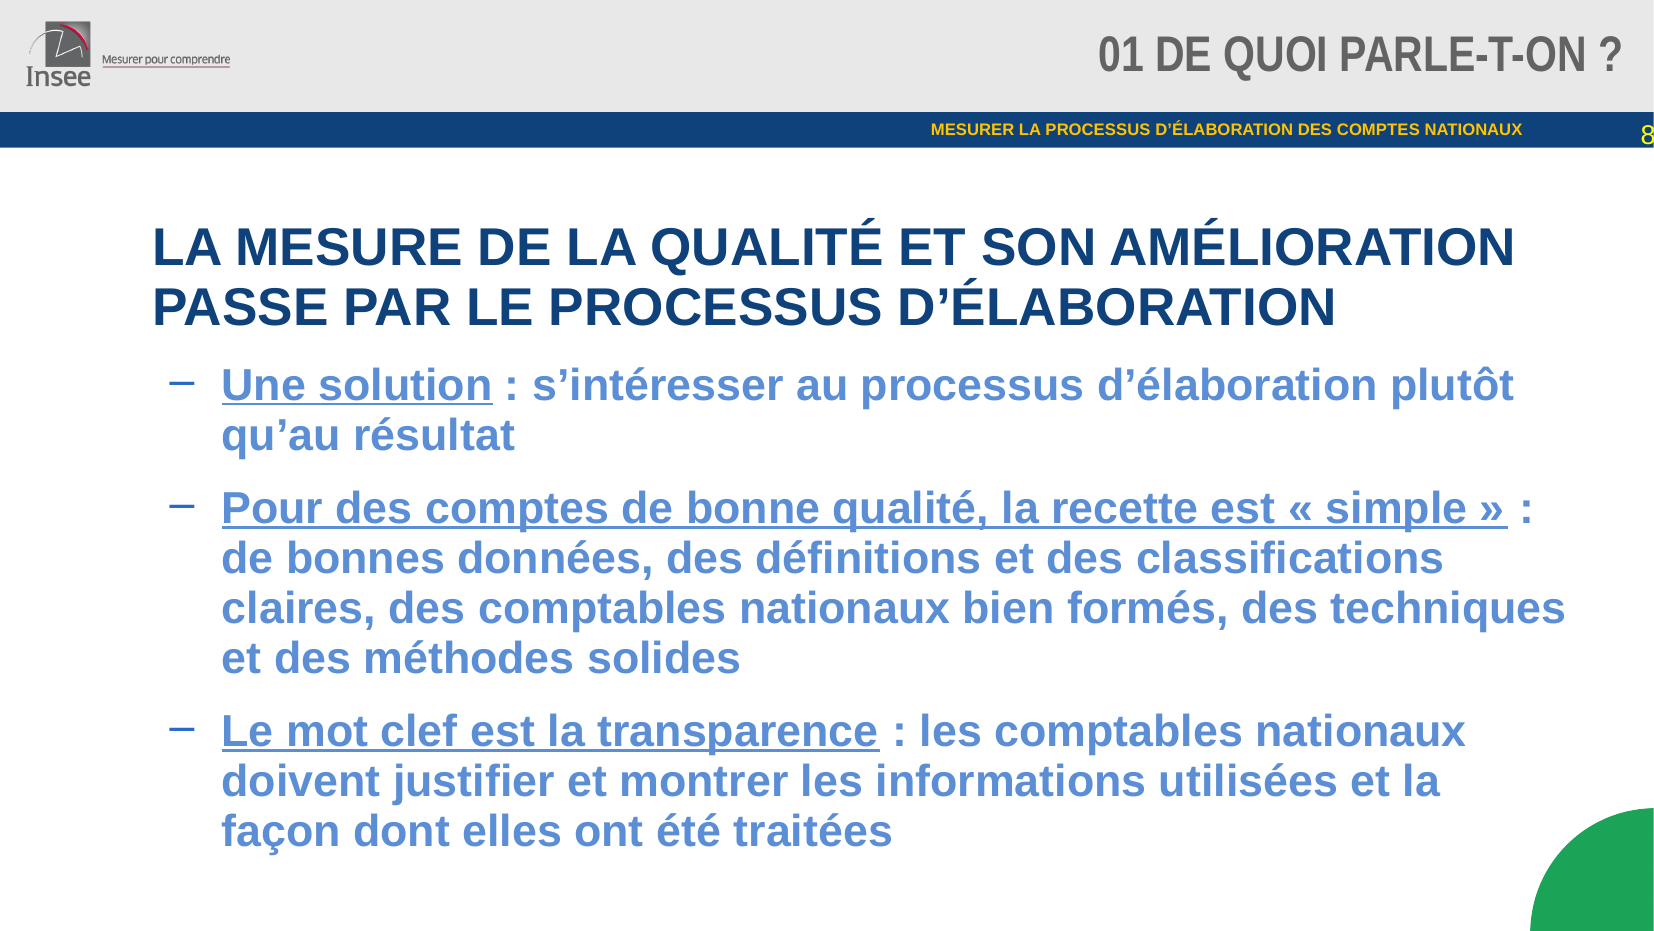

# 01 De quoi parle-t-on ?
Indiquez le nom de votre partie dans Insertion / En tête et pied de page
La mesure de la qualité et son amélioration passe par le processus d’élaboration
Une solution : s’intéresser au processus d’élaboration plutôt qu’au résultat
Pour des comptes de bonne qualité, la recette est « simple » : de bonnes données, des définitions et des classifications claires, des comptables nationaux bien formés, des techniques et des méthodes solides
Le mot clef est la transparence : les comptables nationaux doivent justifier et montrer les informations utilisées et la façon dont elles ont été traitées